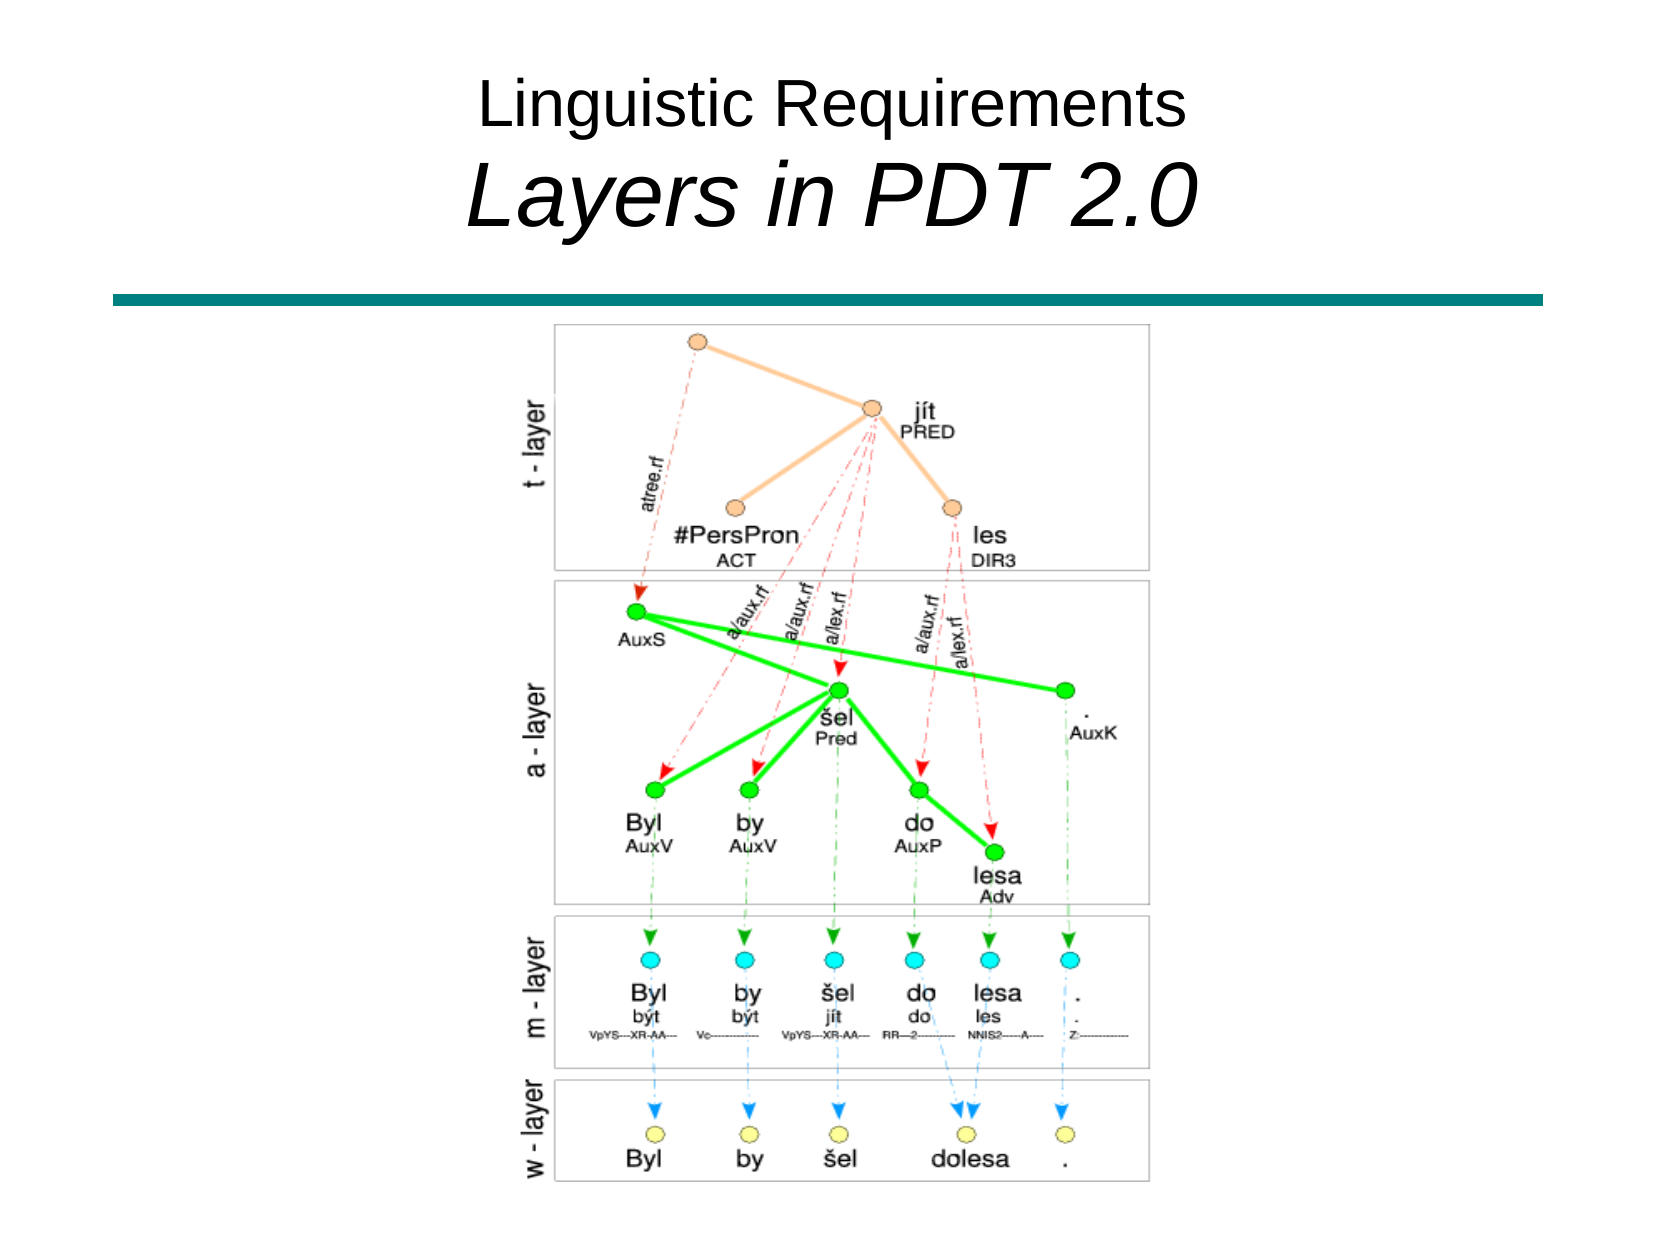

# Linguistic Requirements Layers in PDT 2.0